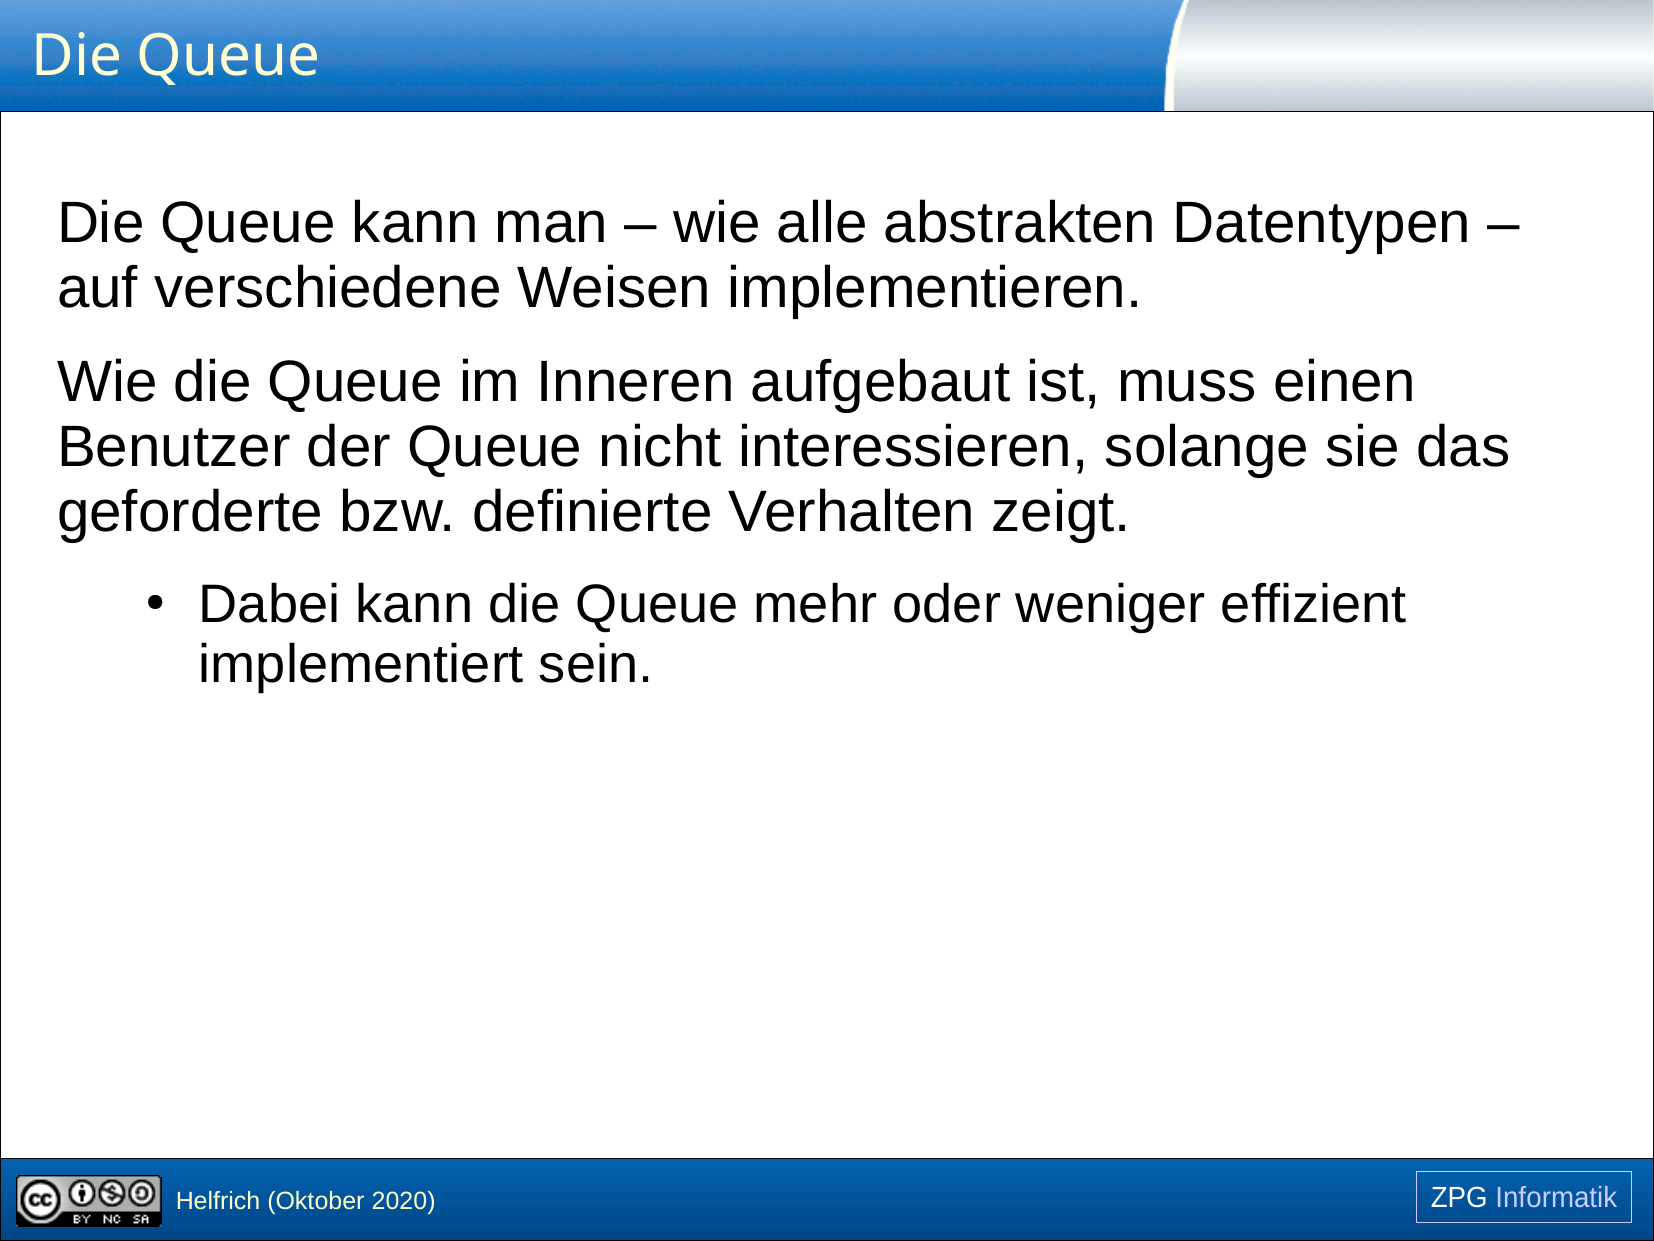

# Die Queue
Die Queue kann man – wie alle abstrakten Datentypen – auf verschiedene Weisen implementieren.
Wie die Queue im Inneren aufgebaut ist, muss einen Benutzer der Queue nicht interessieren, solange sie das geforderte bzw. definierte Verhalten zeigt.
Dabei kann die Queue mehr oder weniger effizient implementiert sein.